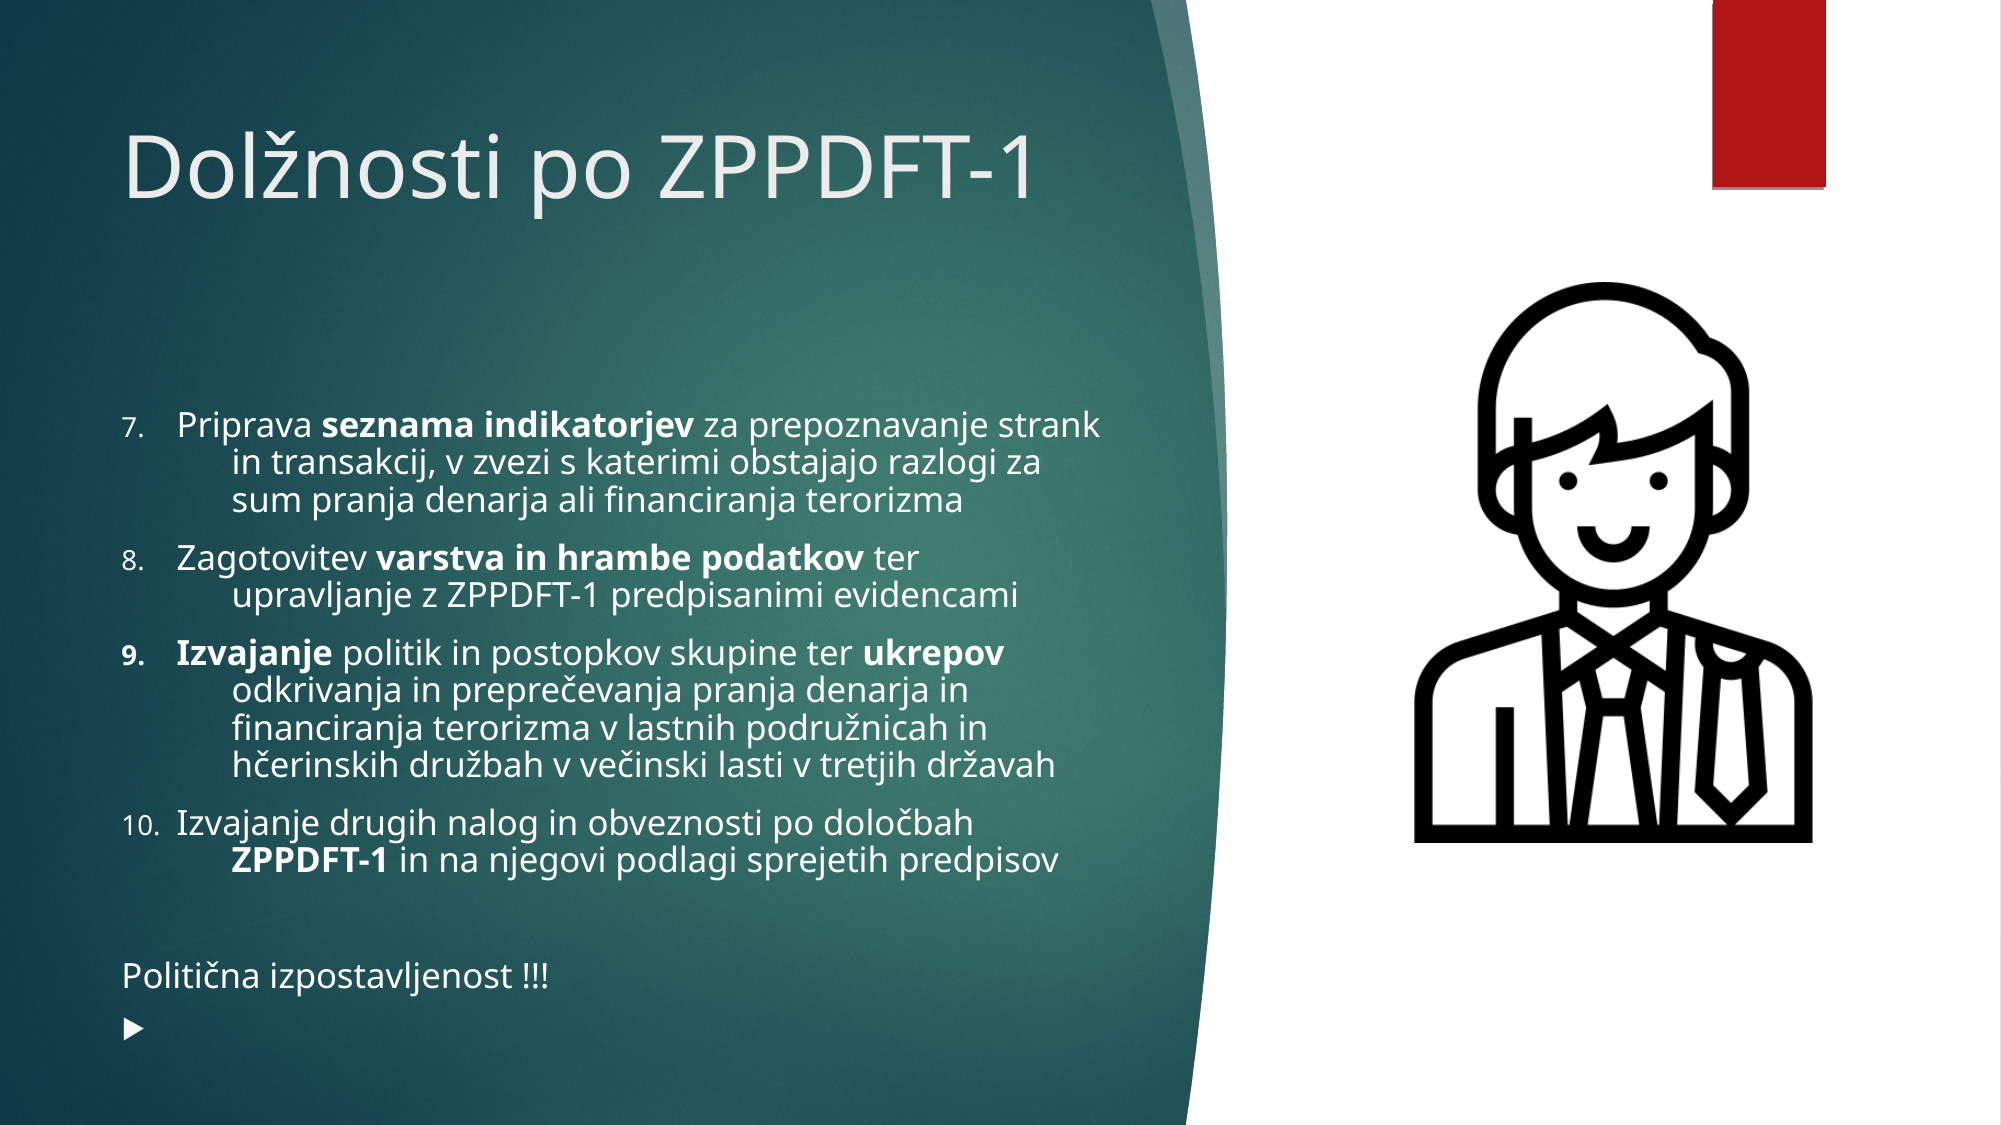

# Dolžnosti po ZPPDFT-1
Priprava seznama indikatorjev za prepoznavanje strank in transakcij, v zvezi s katerimi obstajajo razlogi za sum pranja denarja ali financiranja terorizma
Zagotovitev varstva in hrambe podatkov ter upravljanje z ZPPDFT-1 predpisanimi evidencami
Izvajanje politik in postopkov skupine ter ukrepov odkrivanja in preprečevanja pranja denarja in financiranja terorizma v lastnih podružnicah in hčerinskih družbah v večinski lasti v tretjih državah
Izvajanje drugih nalog in obveznosti po določbah ZPPDFT-1 in na njegovi podlagi sprejetih predpisov
Politična izpostavljenost !!!